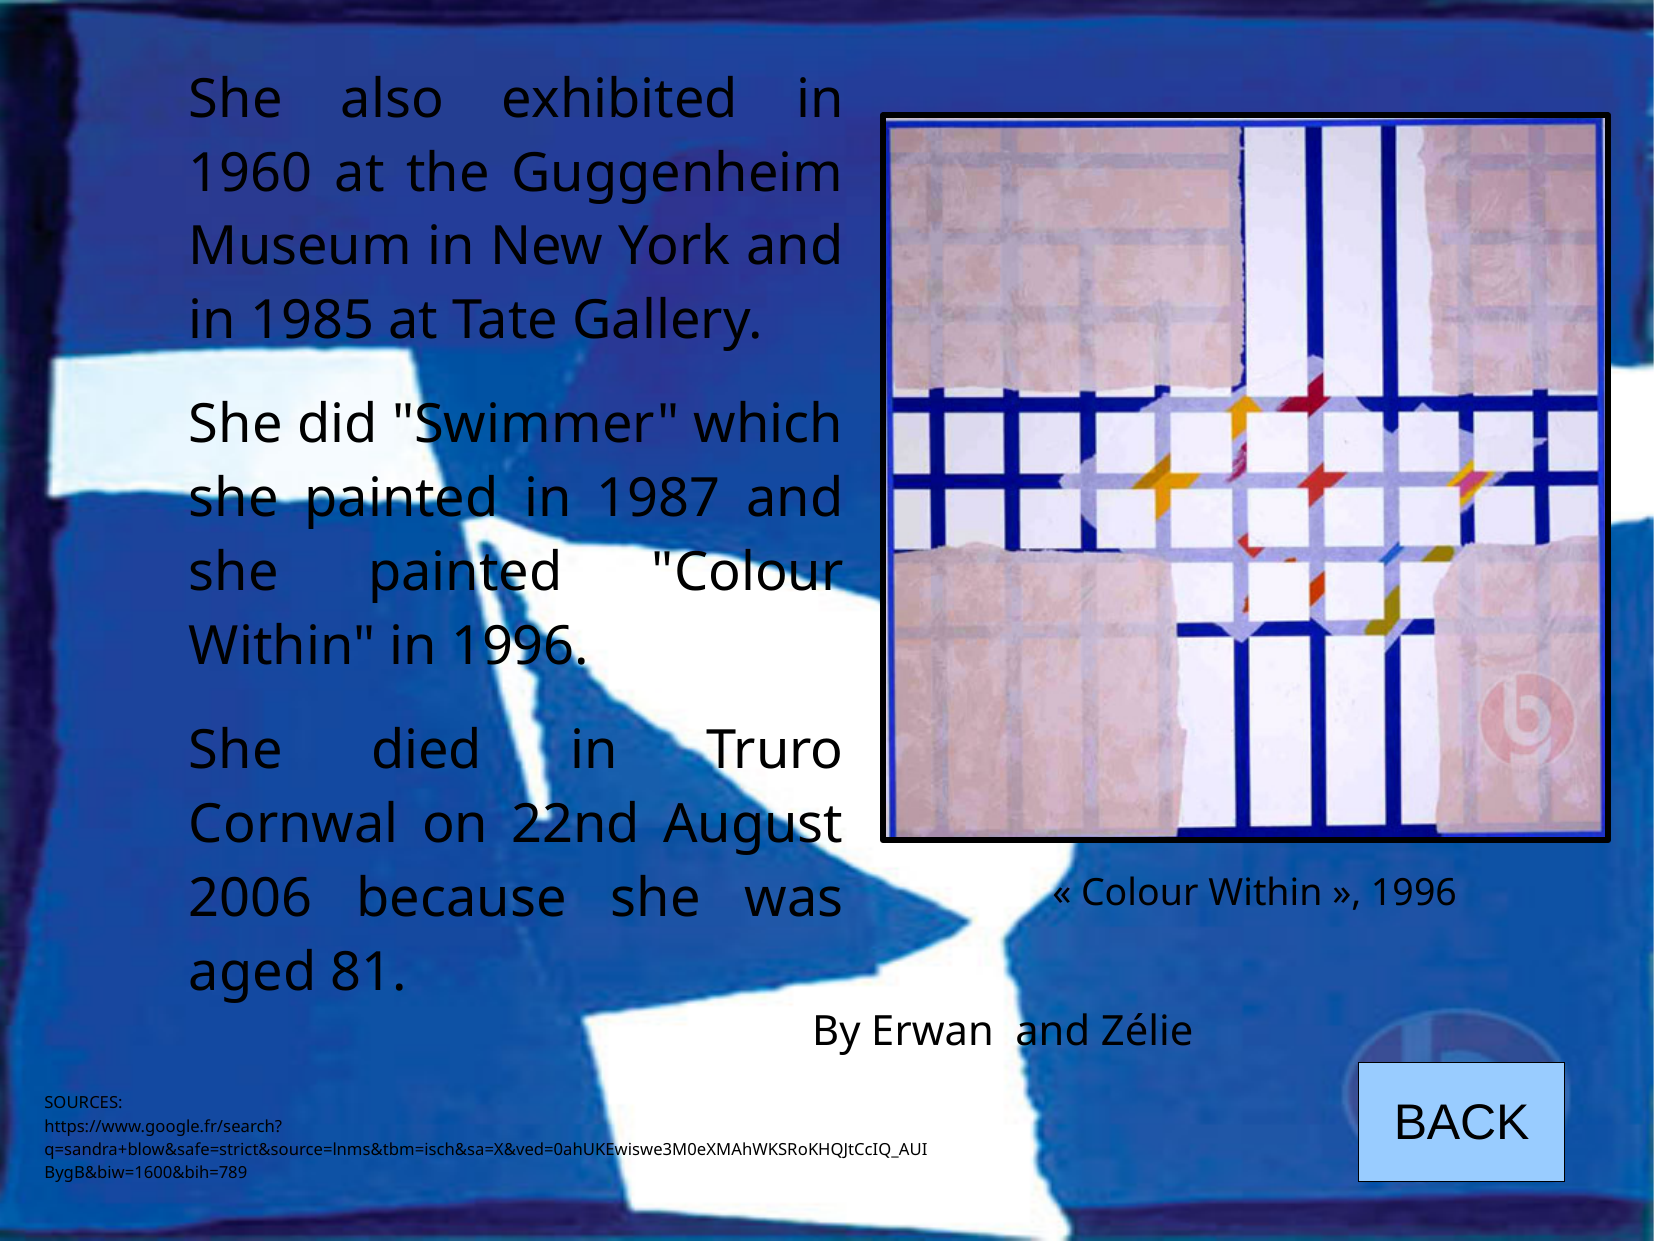

# She also exhibited in 1960 at the Guggenheim Museum in New York and in 1985 at Tate Gallery.
She did "Swimmer" which she painted in 1987 and she painted "Colour Within" in 1996.
She died in Truro Cornwal on 22nd August 2006 because she was aged 81.
« Colour Within », 1996
By Erwan and Zélie
BACK
SOURCES:
https://www.google.fr/search?q=sandra+blow&safe=strict&source=lnms&tbm=isch&sa=X&ved=0ahUKEwiswe3M0eXMAhWKSRoKHQJtCcIQ_AUIBygB&biw=1600&bih=789